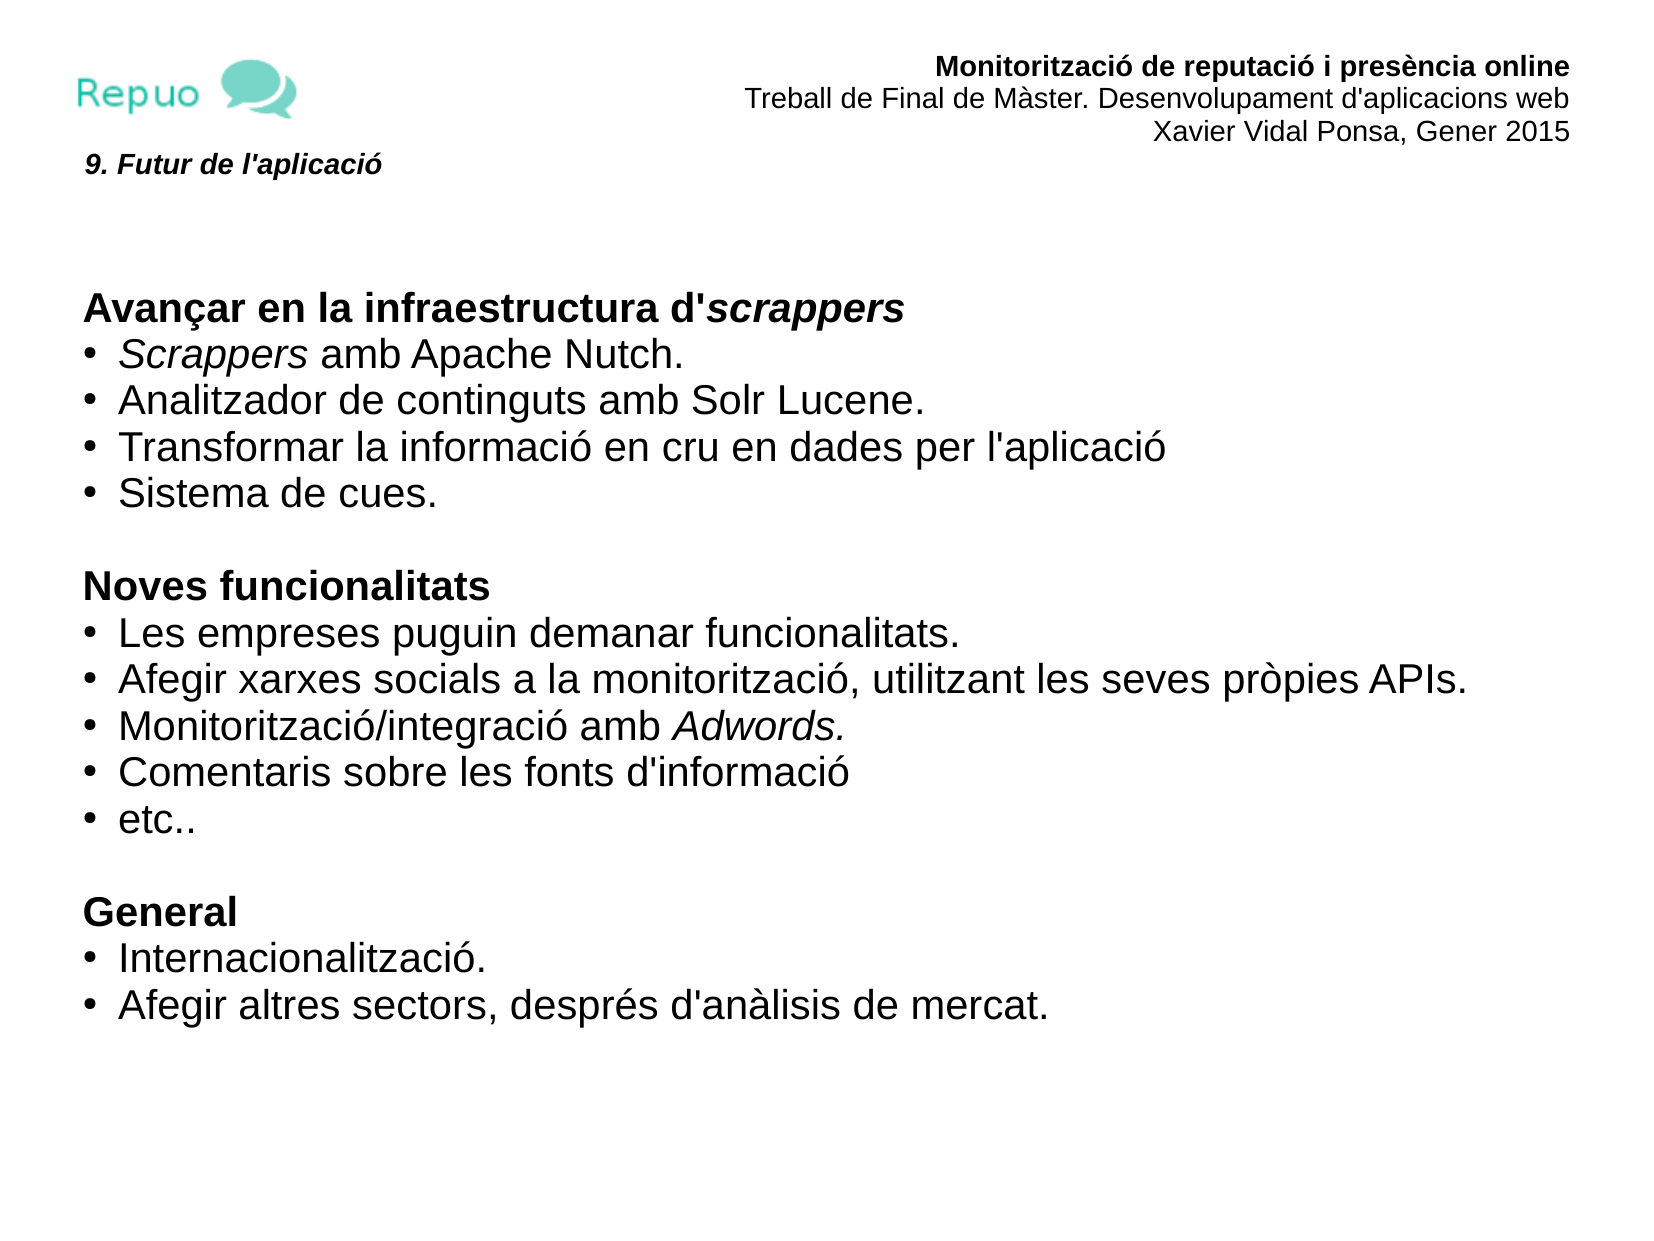

# Monitorització de reputació i presència online Treball de Final de Màster. Desenvolupament d'aplicacions web Xavier Vidal Ponsa, Gener 2015 9. Futur de l'aplicació
Avançar en la infraestructura d'scrappers
Scrappers amb Apache Nutch.
Analitzador de continguts amb Solr Lucene.
Transformar la informació en cru en dades per l'aplicació
Sistema de cues.
Noves funcionalitats
Les empreses puguin demanar funcionalitats.
Afegir xarxes socials a la monitorització, utilitzant les seves pròpies APIs.
Monitorització/integració amb Adwords.
Comentaris sobre les fonts d'informació
etc..
General
Internacionalització.
Afegir altres sectors, després d'anàlisis de mercat.